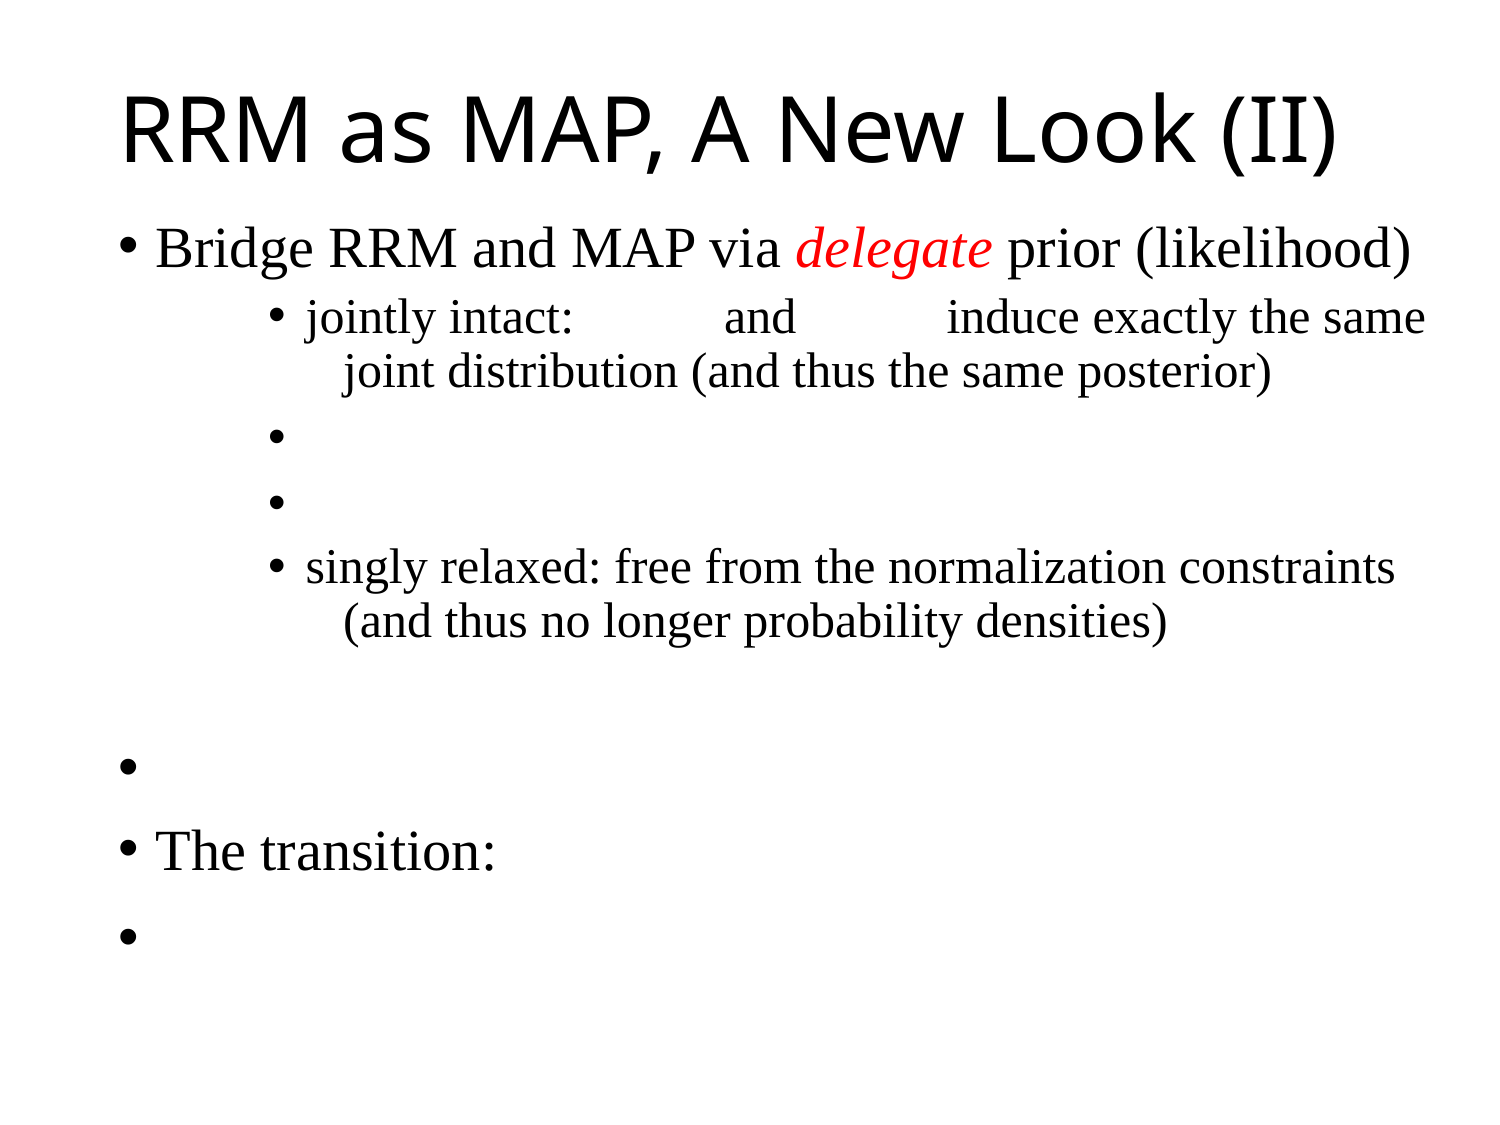

# RRM as MAP, A New Look (II)
Bridge RRM and MAP via delegate prior (likelihood)
jointly intact: and induce exactly the same joint distribution (and thus the same posterior)
singly relaxed: free from the normalization constraints (and thus no longer probability densities)
The transition: